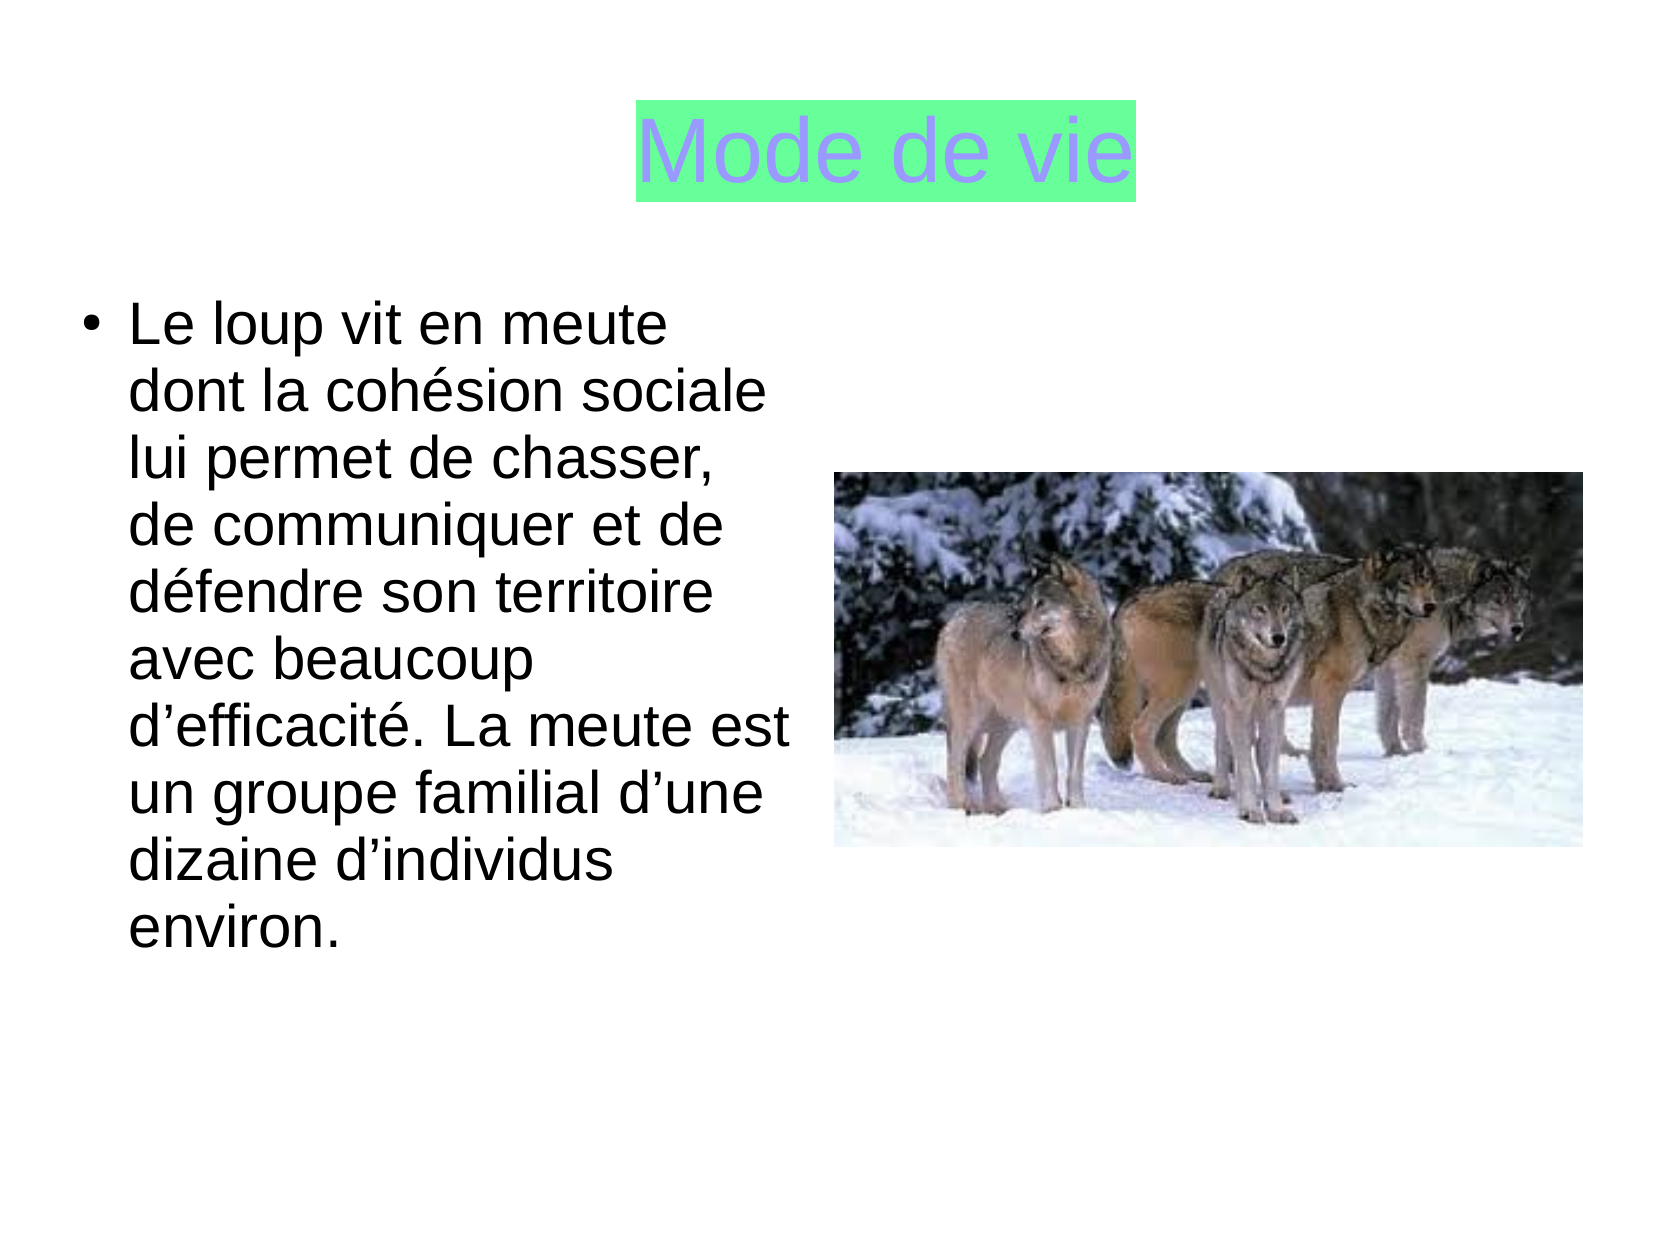

# Mode de vie
Le loup vit en meute dont la cohésion sociale lui permet de chasser, de communiquer et de défendre son territoire avec beaucoup d’efficacité. La meute est un groupe familial d’une dizaine d’individus environ.